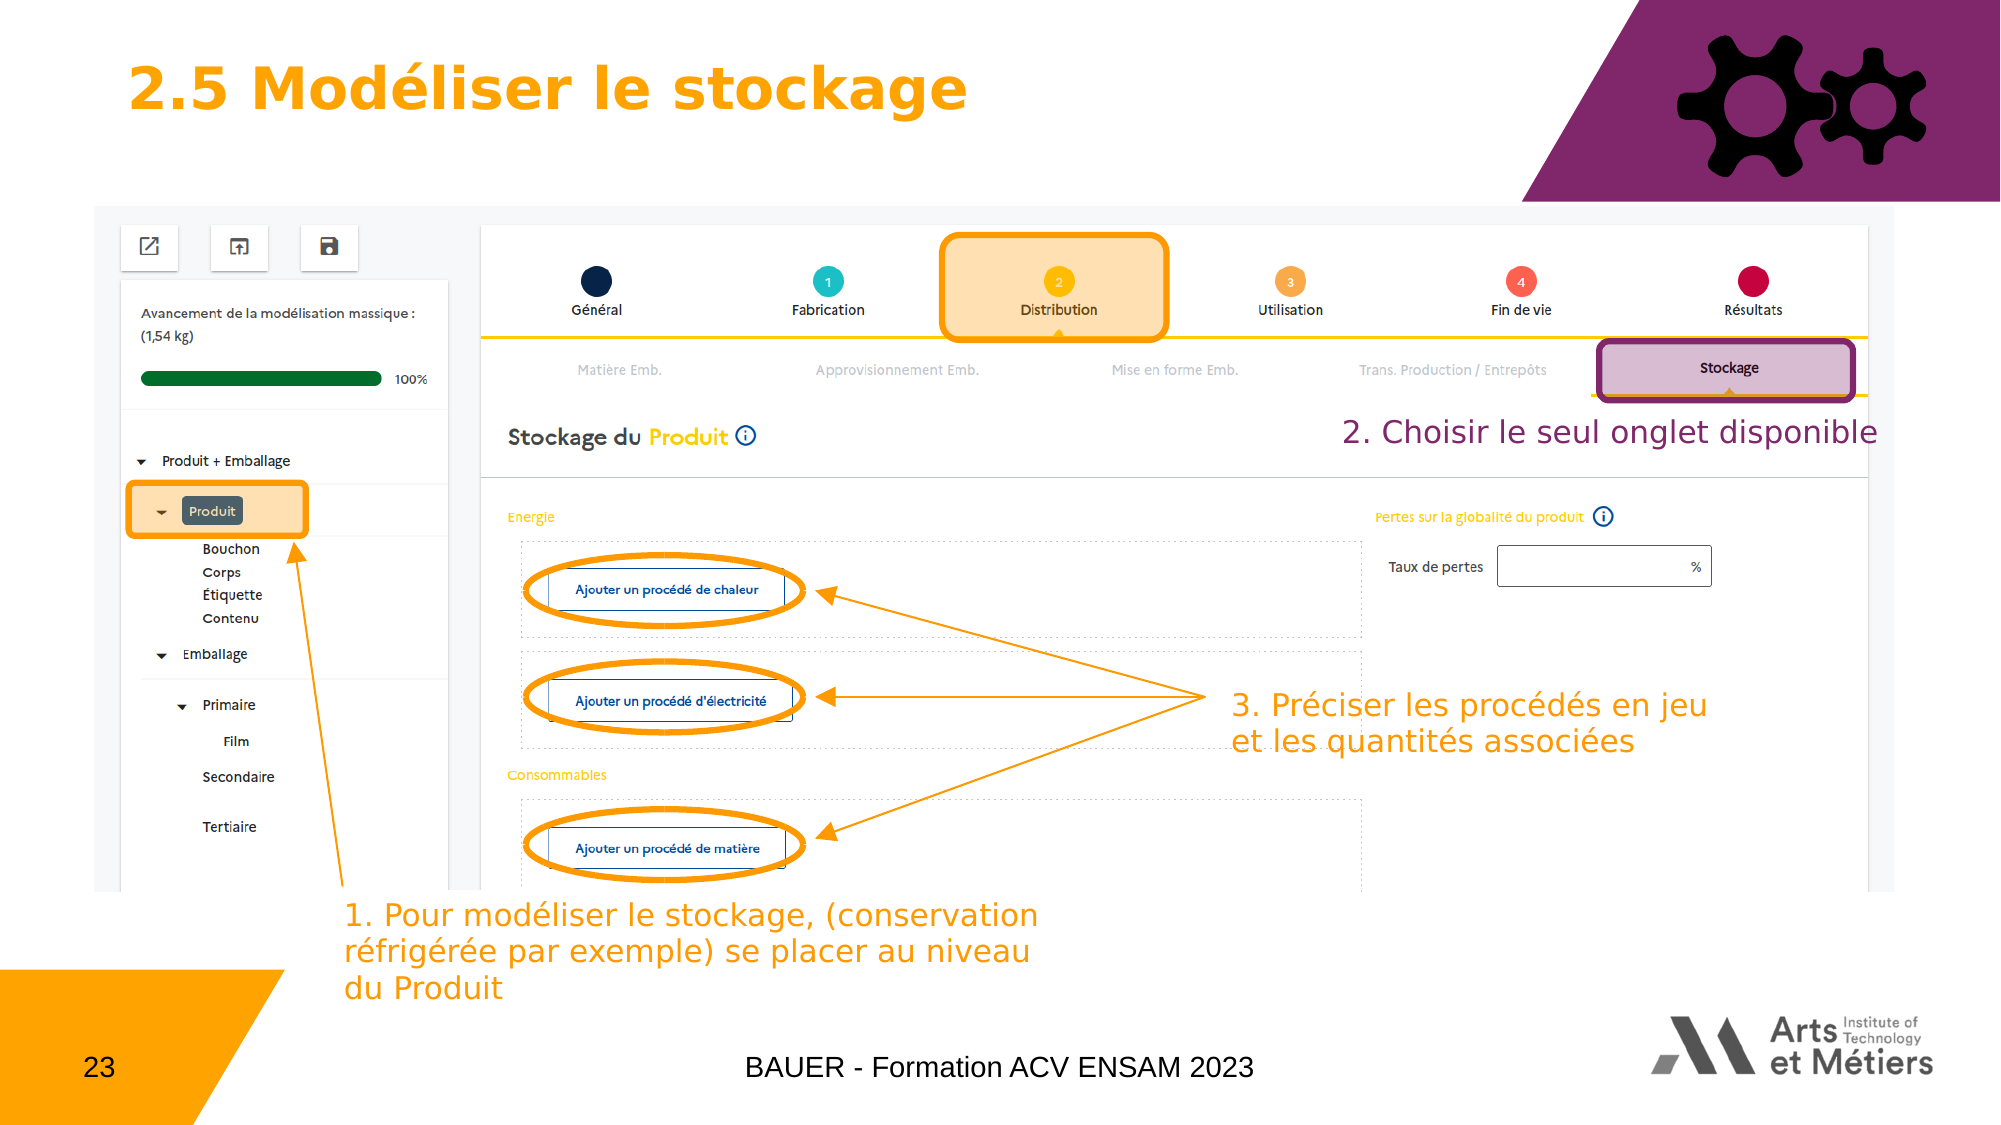

# 2.5 Modéliser le stockage
2. Choisir le seul onglet disponible
3. Préciser les procédés en jeu et les quantités associées
1. Pour modéliser le stockage, (conservation réfrigérée par exemple) se placer au niveau du Produit